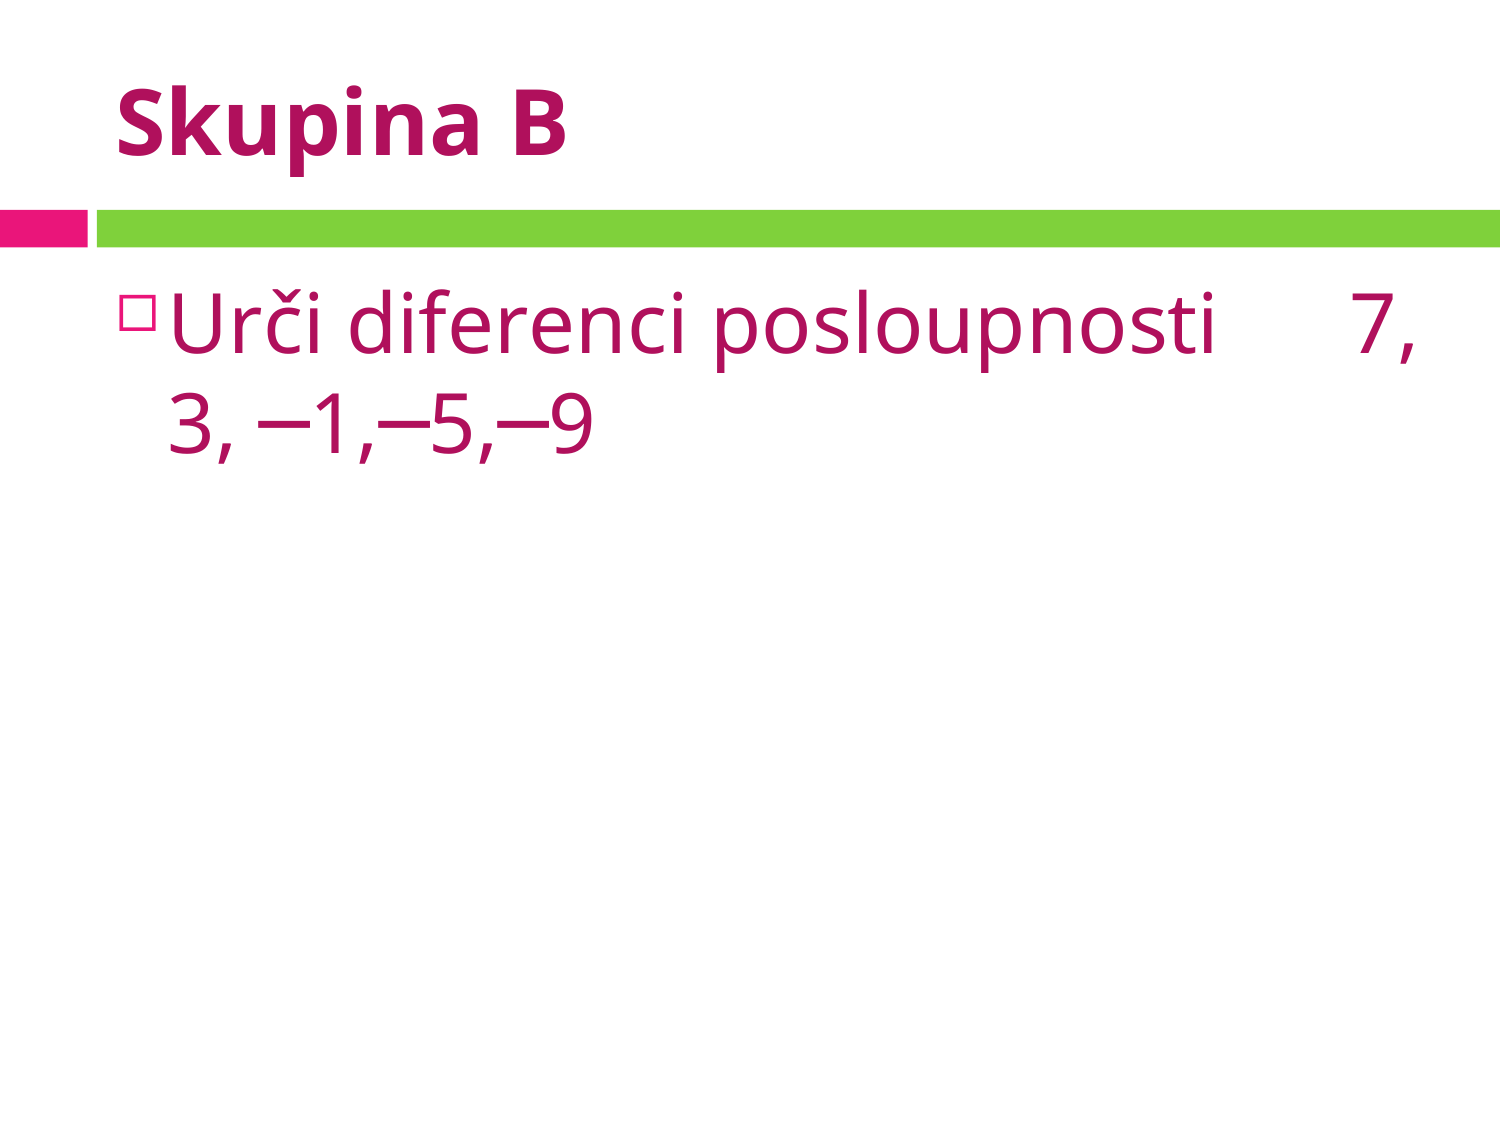

# Skupina B
Urči diferenci posloupnosti 7, 3, ─1,─5,─9